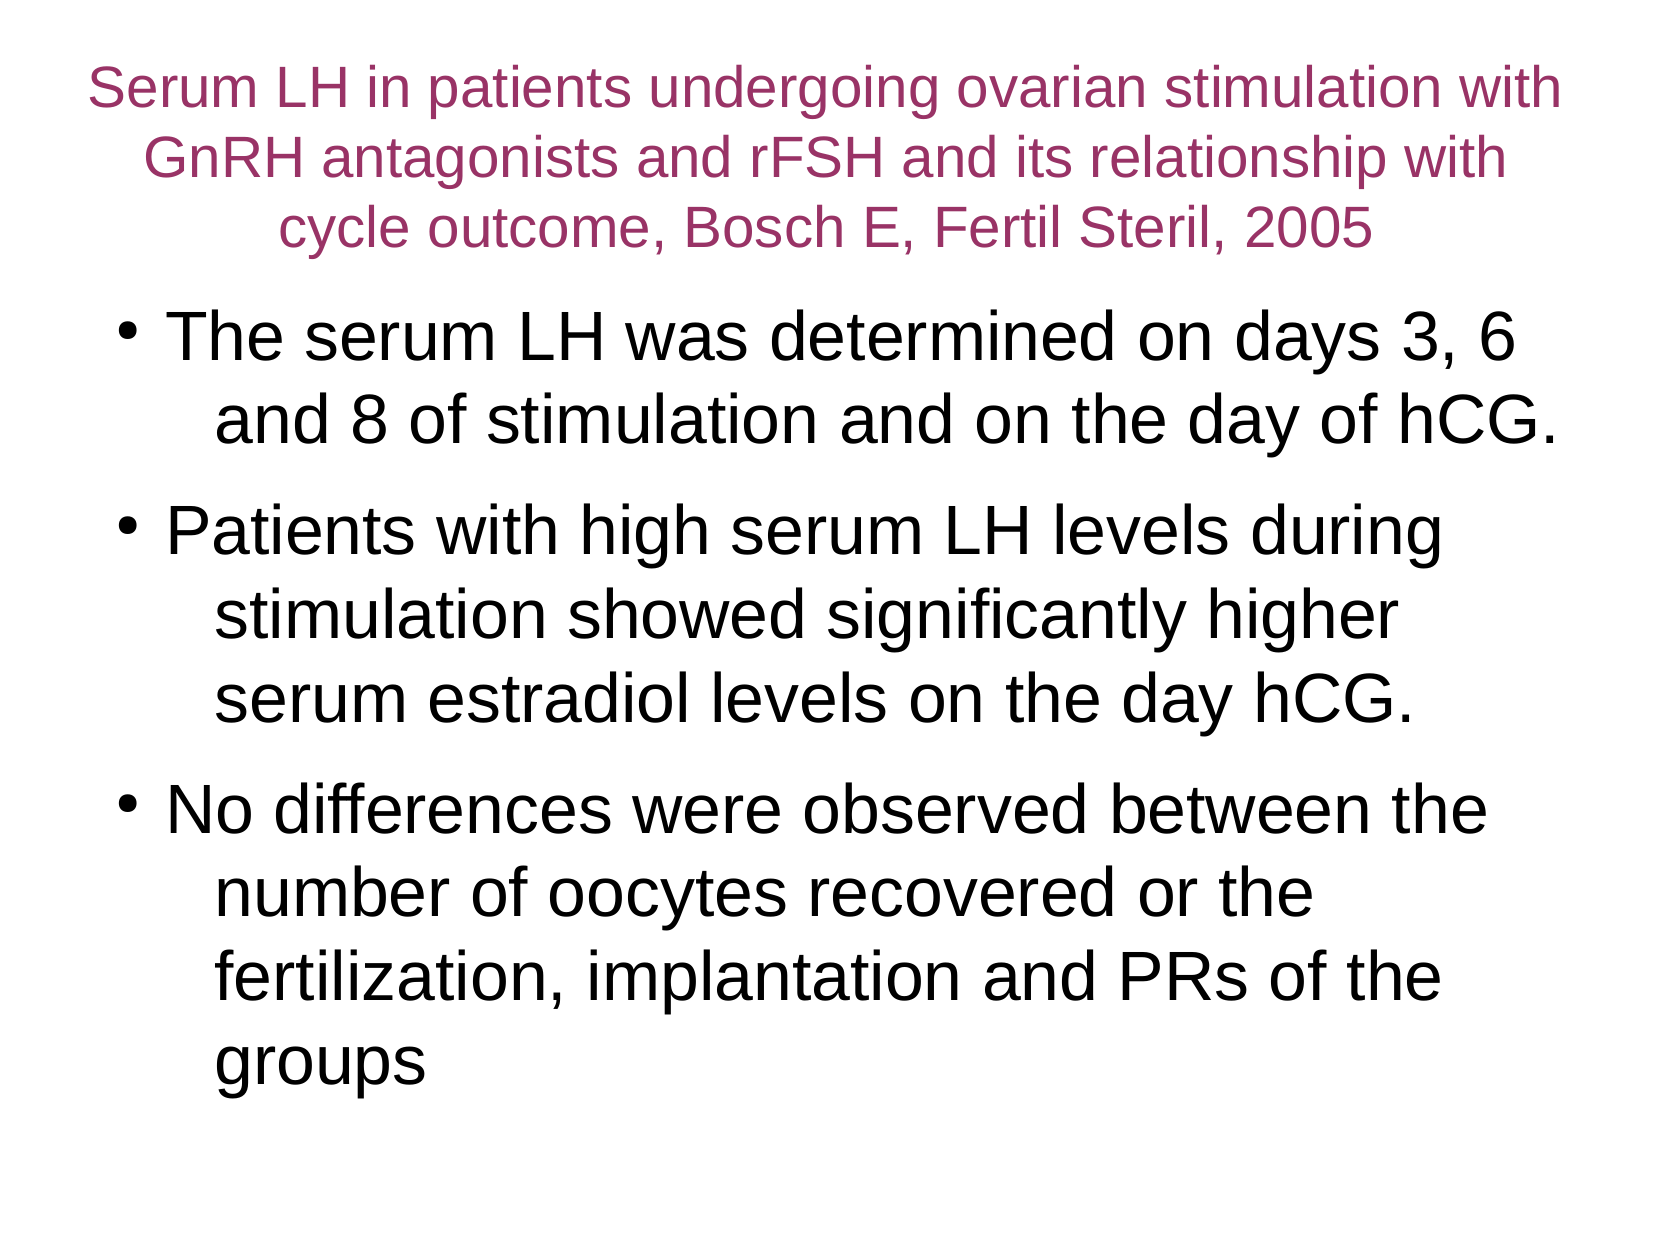

# Serum LH in patients undergoing ovarian stimulation with GnRH antagonists and rFSH and its relationship with cycle outcome, Bosch E, Fertil Steril, 2005
The serum LH was determined on days 3, 6 and 8 of stimulation and on the day of hCG.
Patients with high serum LH levels during stimulation showed significantly higher serum estradiol levels on the day hCG.
No differences were observed between the number of oocytes recovered or the fertilization, implantation and PRs of the groups